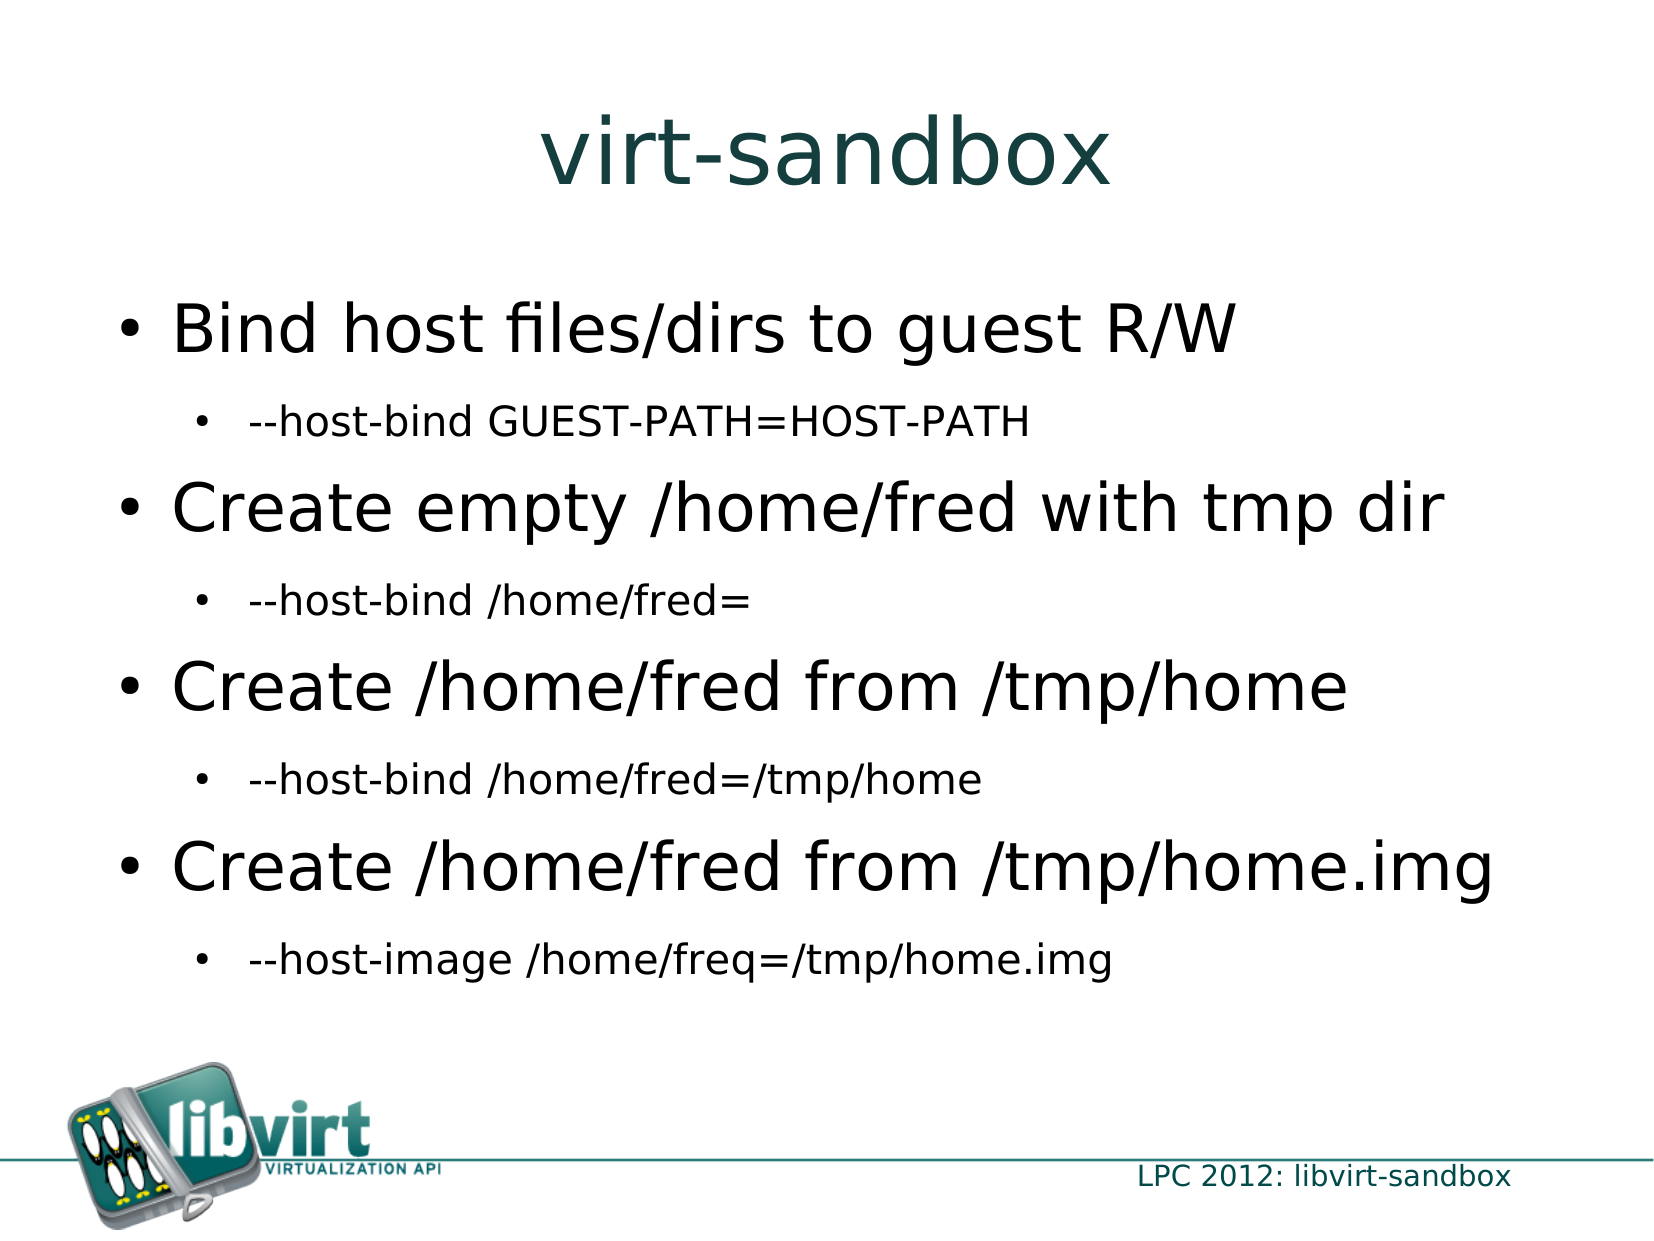

# virt-sandbox
Bind host files/dirs to guest R/W
--host-bind GUEST-PATH=HOST-PATH
Create empty /home/fred with tmp dir
--host-bind /home/fred=
Create /home/fred from /tmp/home
--host-bind /home/fred=/tmp/home
Create /home/fred from /tmp/home.img
--host-image /home/freq=/tmp/home.img
LPC 2012: libvirt-sandbox